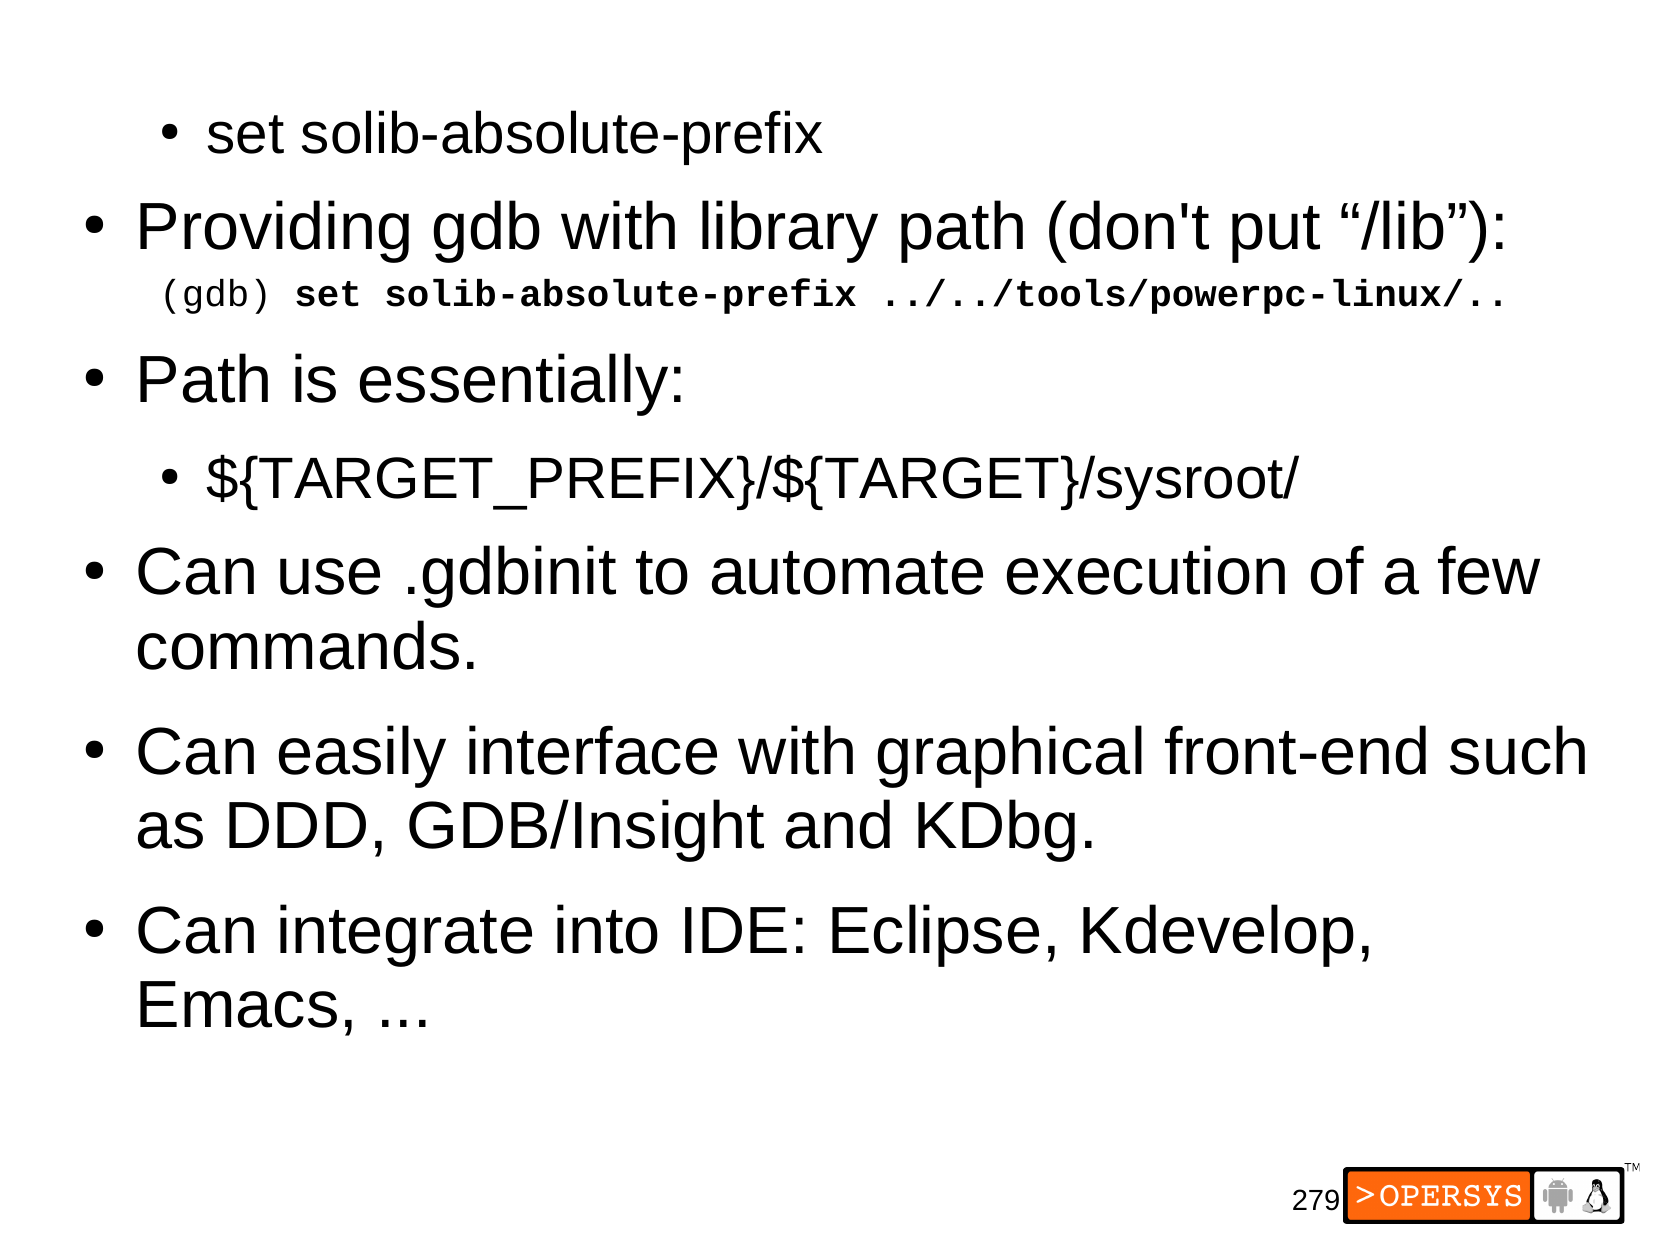

# set solib-absolute-prefix
Providing gdb with library path (don't put “/lib”):
(gdb) set solib-absolute-prefix ../../tools/powerpc-linux/..
Path is essentially:
${TARGET_PREFIX}/${TARGET}/sysroot/
Can use .gdbinit to automate execution of a few commands.
Can easily interface with graphical front-end such as DDD, GDB/Insight and KDbg.
Can integrate into IDE: Eclipse, Kdevelop, Emacs, ...